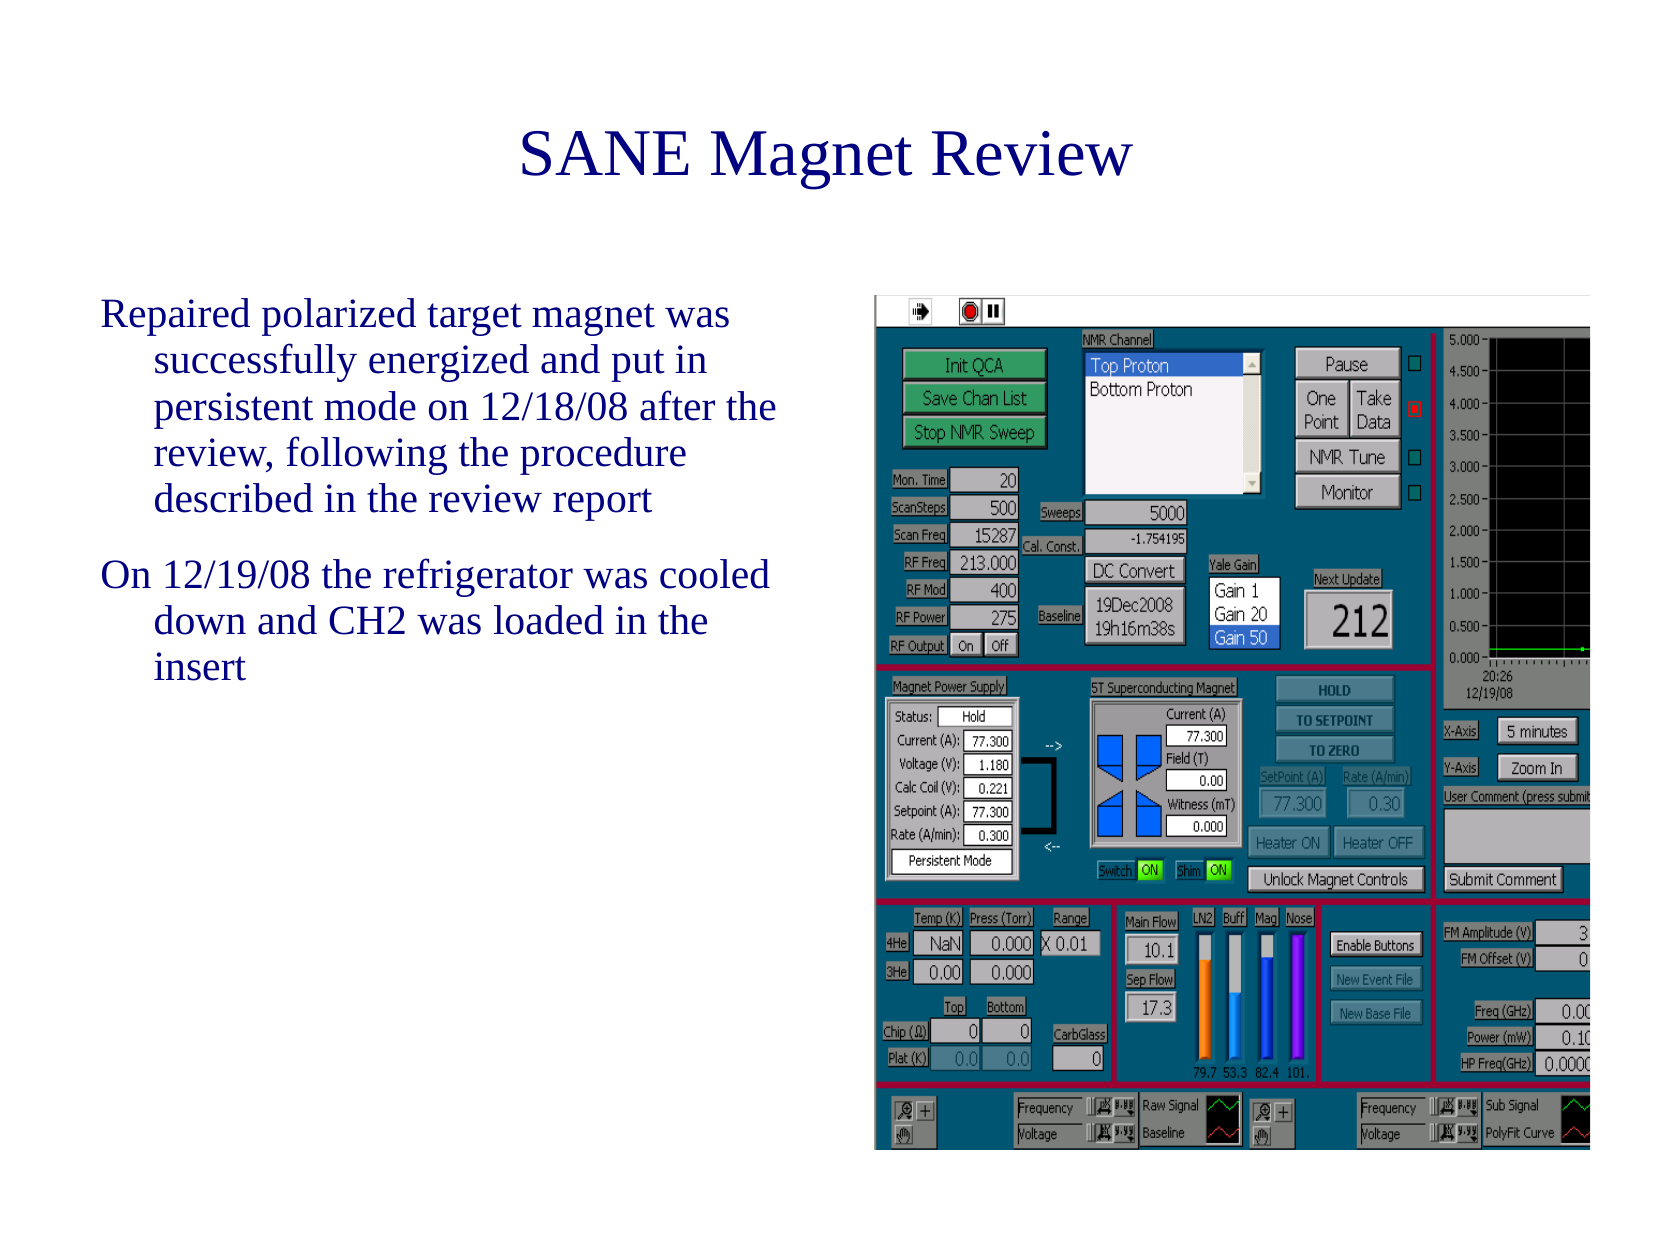

# SANE Magnet Review
Repaired polarized target magnet was successfully energized and put in persistent mode on 12/18/08 after the review, following the procedure described in the review report
On 12/19/08 the refrigerator was cooled down and CH2 was loaded in the insert